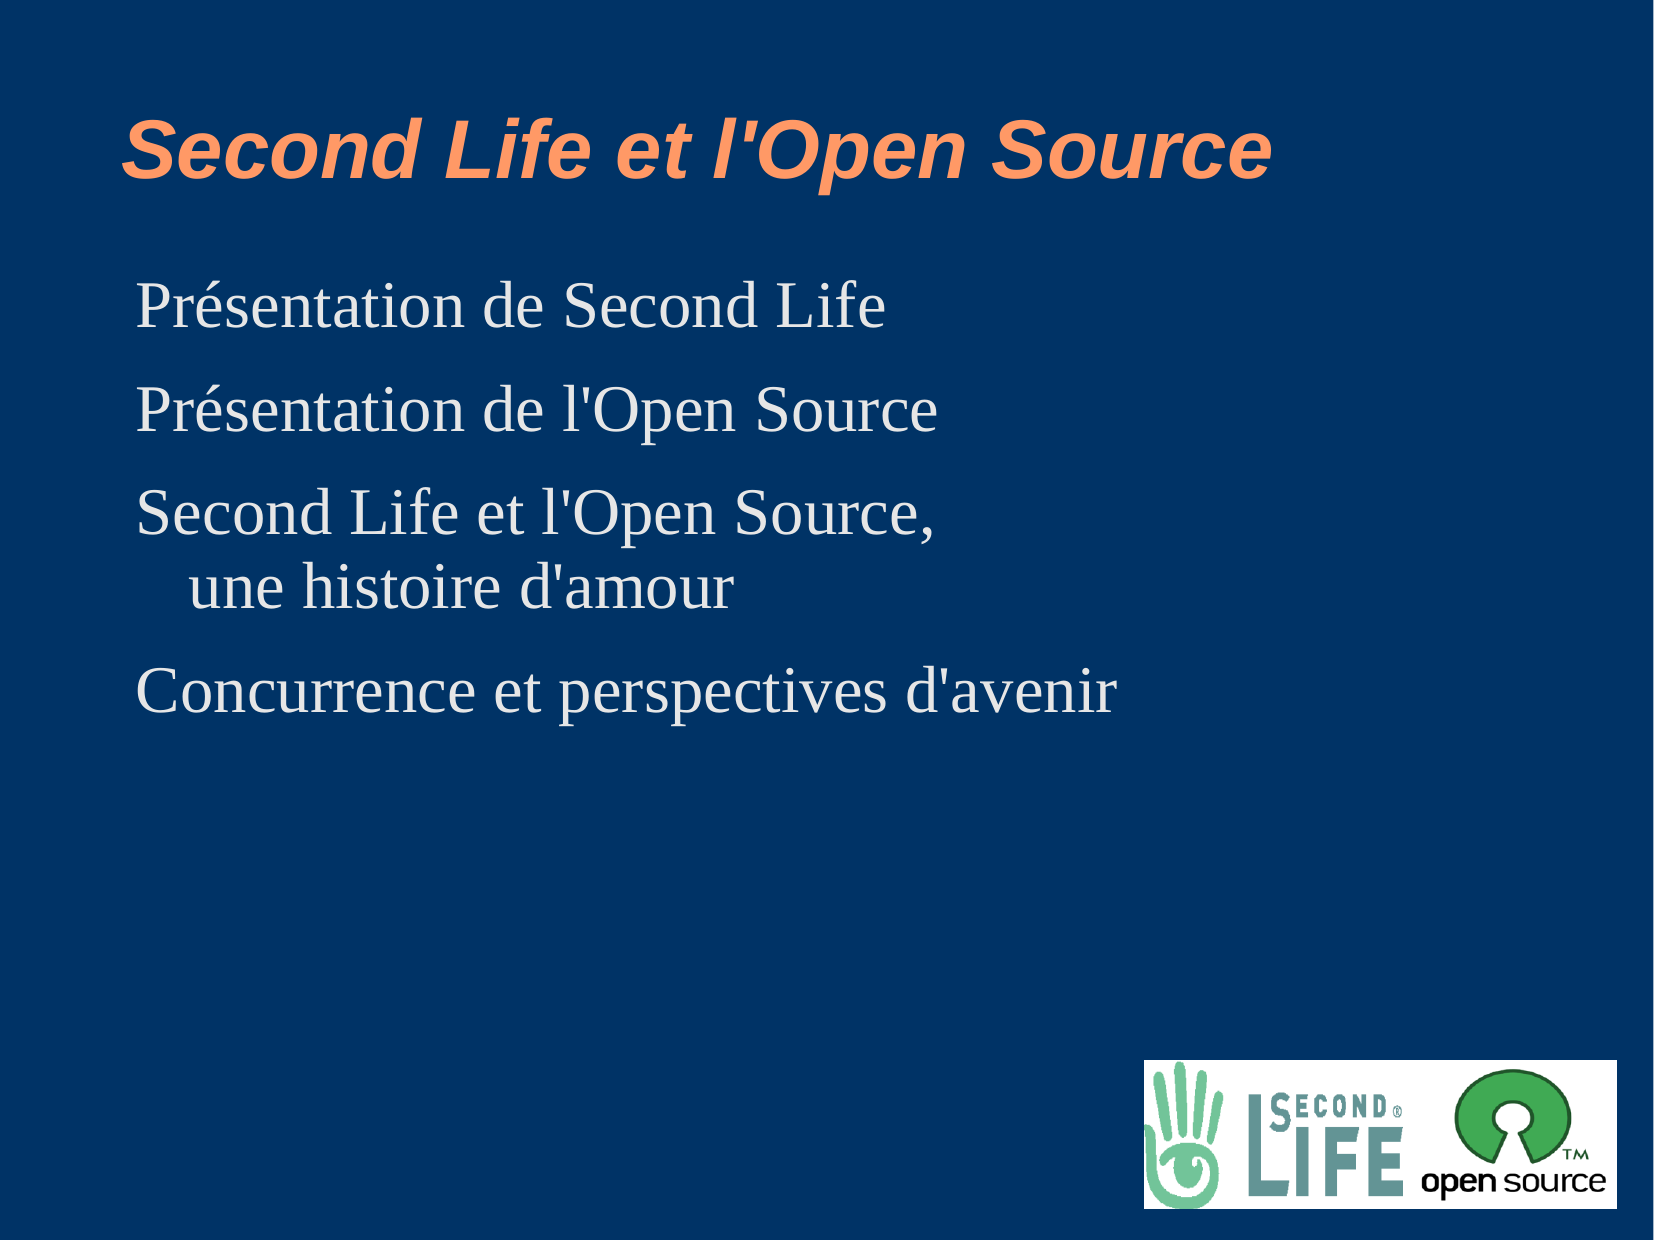

# Second Life et l'Open Source
Présentation de Second Life
Présentation de l'Open Source
Second Life et l'Open Source,
une histoire d'amour
Concurrence et perspectives d'avenir